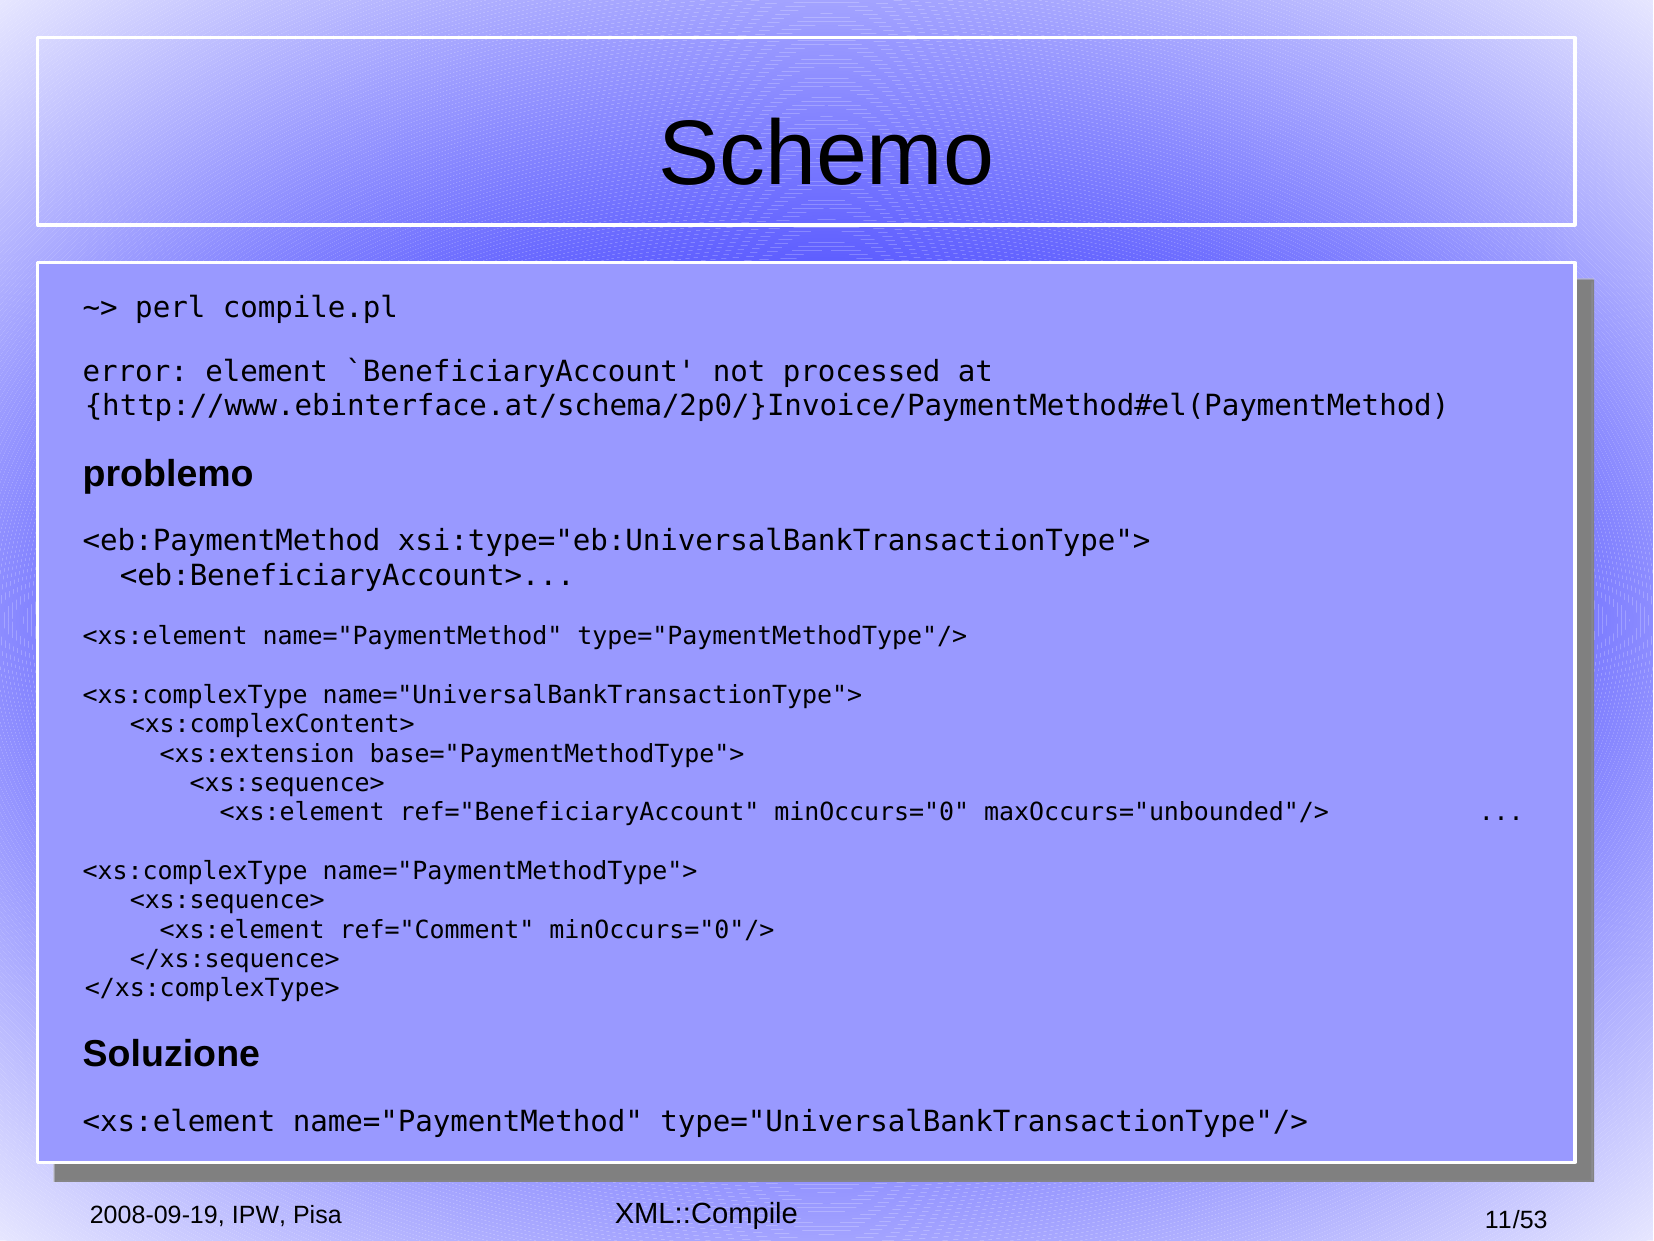

# Schemo
~> perl compile.pl
error: element `BeneficiaryAccount' not processed at {http://www.ebinterface.at/schema/2p0/}Invoice/PaymentMethod#el(PaymentMethod)
problemo
<eb:PaymentMethod xsi:type="eb:UniversalBankTransactionType">
 <eb:BeneficiaryAccount>...
<xs:element name="PaymentMethod" type="PaymentMethodType"/>
<xs:complexType name="UniversalBankTransactionType">
 <xs:complexContent>
 <xs:extension base="PaymentMethodType">
 <xs:sequence>
 <xs:element ref="BeneficiaryAccount" minOccurs="0" maxOccurs="unbounded"/> ...
<xs:complexType name="PaymentMethodType">
 <xs:sequence>
 <xs:element ref="Comment" minOccurs="0"/>
 </xs:sequence>
</xs:complexType>
Soluzione
<xs:element name="PaymentMethod" type="UniversalBankTransactionType"/>